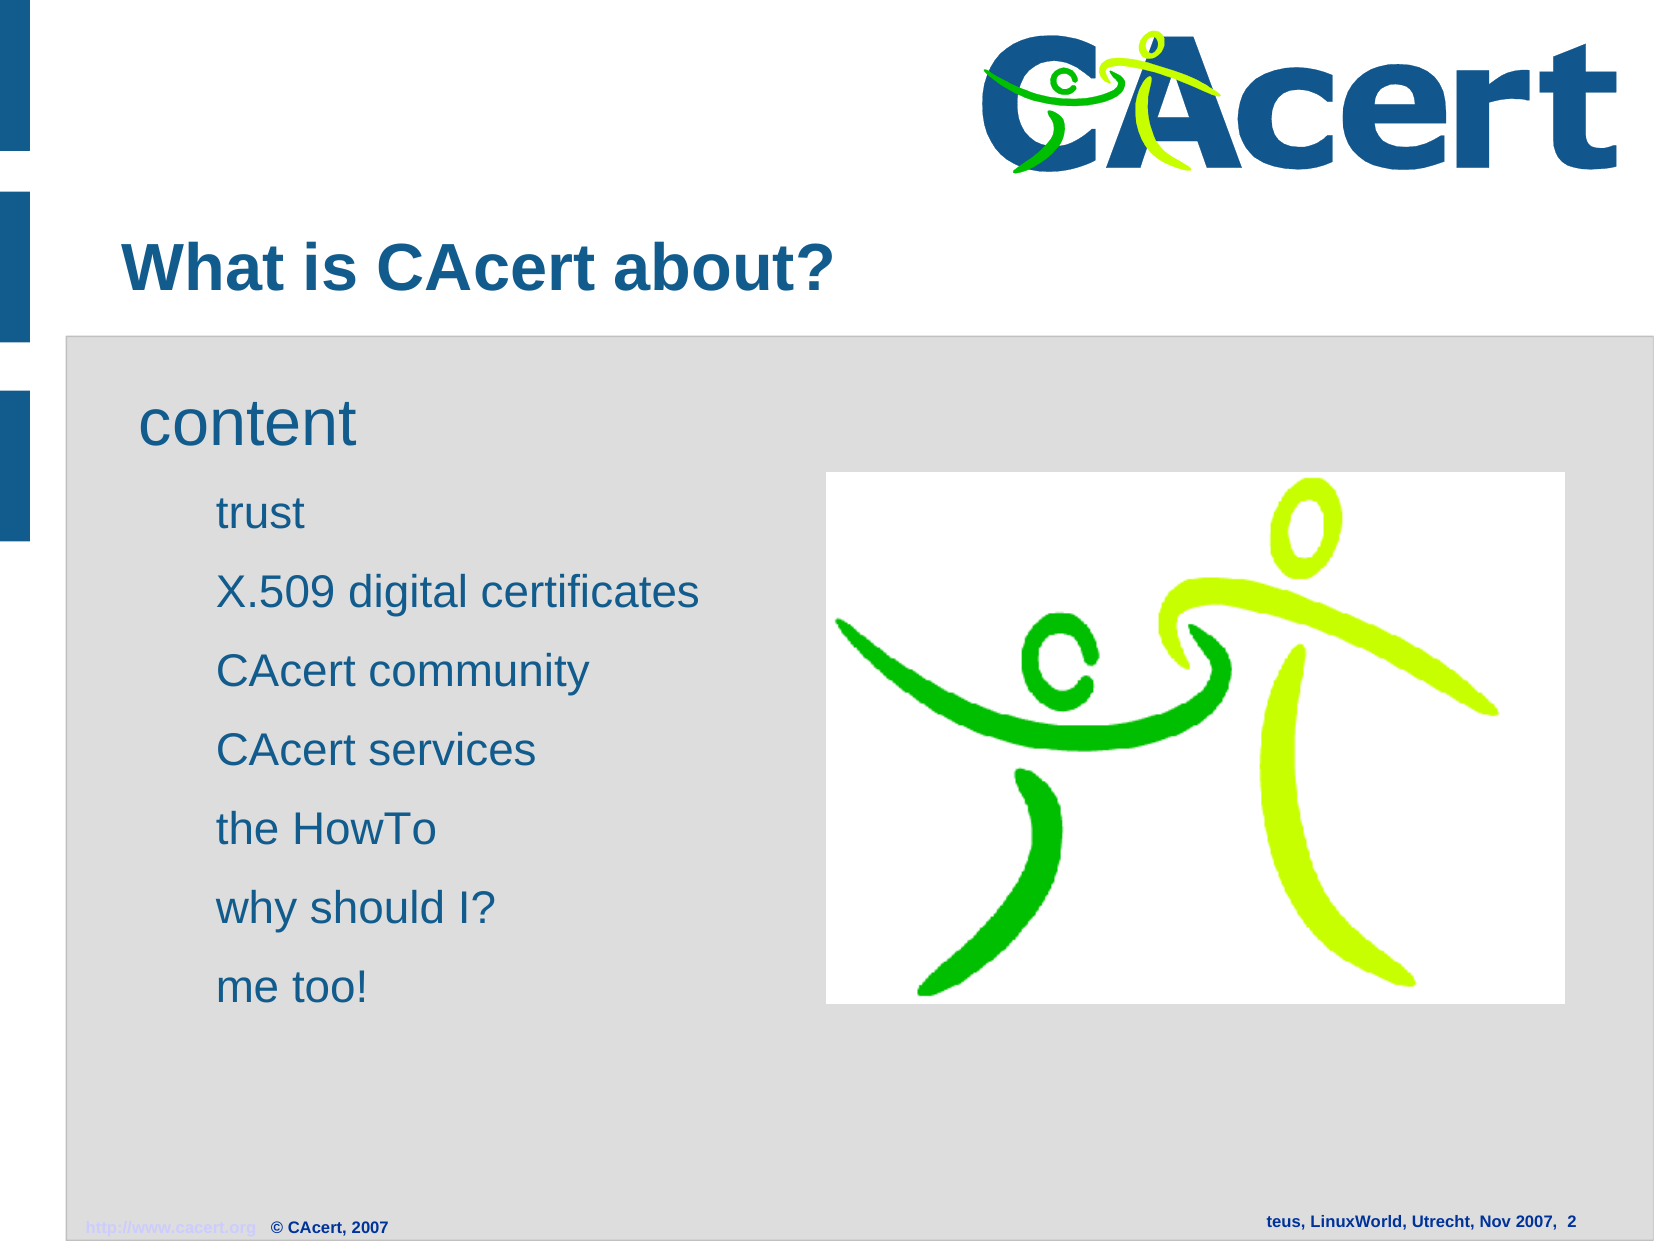

# What is CAcert about?
content
trust
X.509 digital certificates
CAcert community
CAcert services
the HowTo
why should I?
me too!